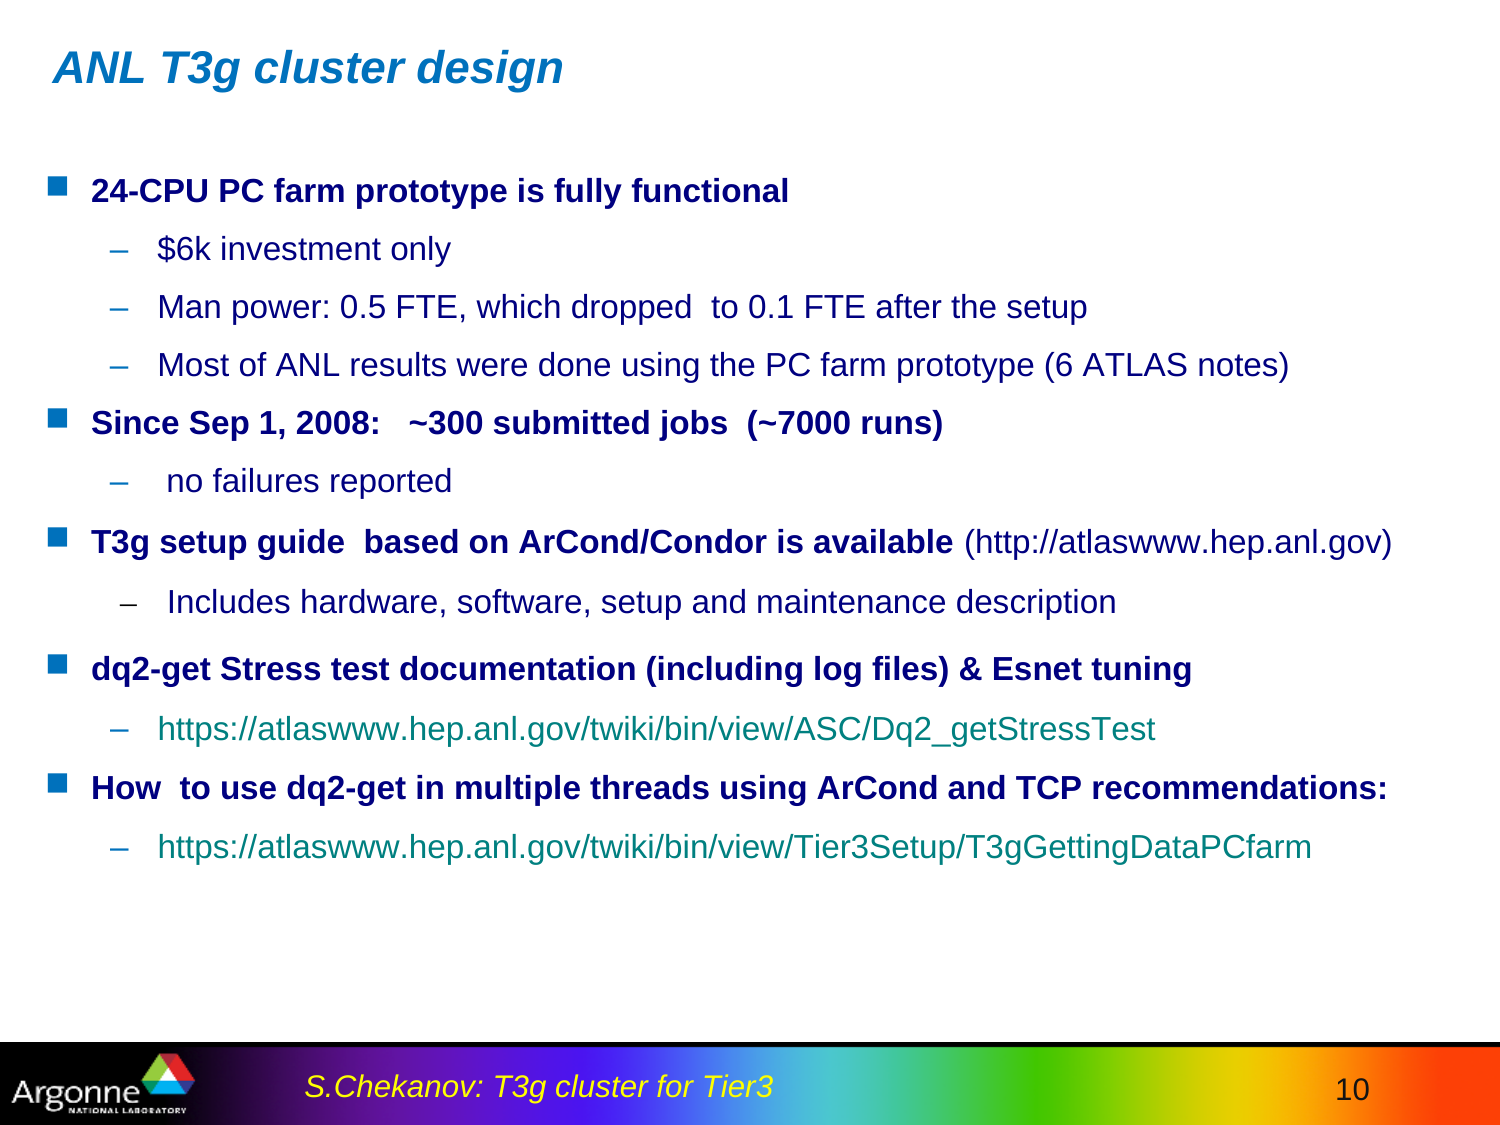

ANL T3g cluster design
# 24-CPU PC farm prototype is fully functional
$6k investment only
Man power: 0.5 FTE, which dropped to 0.1 FTE after the setup
Most of ANL results were done using the PC farm prototype (6 ATLAS notes)
Since Sep 1, 2008: ~300 submitted jobs (~7000 runs)
 no failures reported
T3g setup guide based on ArCond/Condor is available (http://atlaswww.hep.anl.gov)
Includes hardware, software, setup and maintenance description
dq2-get Stress test documentation (including log files) & Esnet tuning
https://atlaswww.hep.anl.gov/twiki/bin/view/ASC/Dq2_getStressTest
How to use dq2-get in multiple threads using ArCond and TCP recommendations:
https://atlaswww.hep.anl.gov/twiki/bin/view/Tier3Setup/T3gGettingDataPCfarm